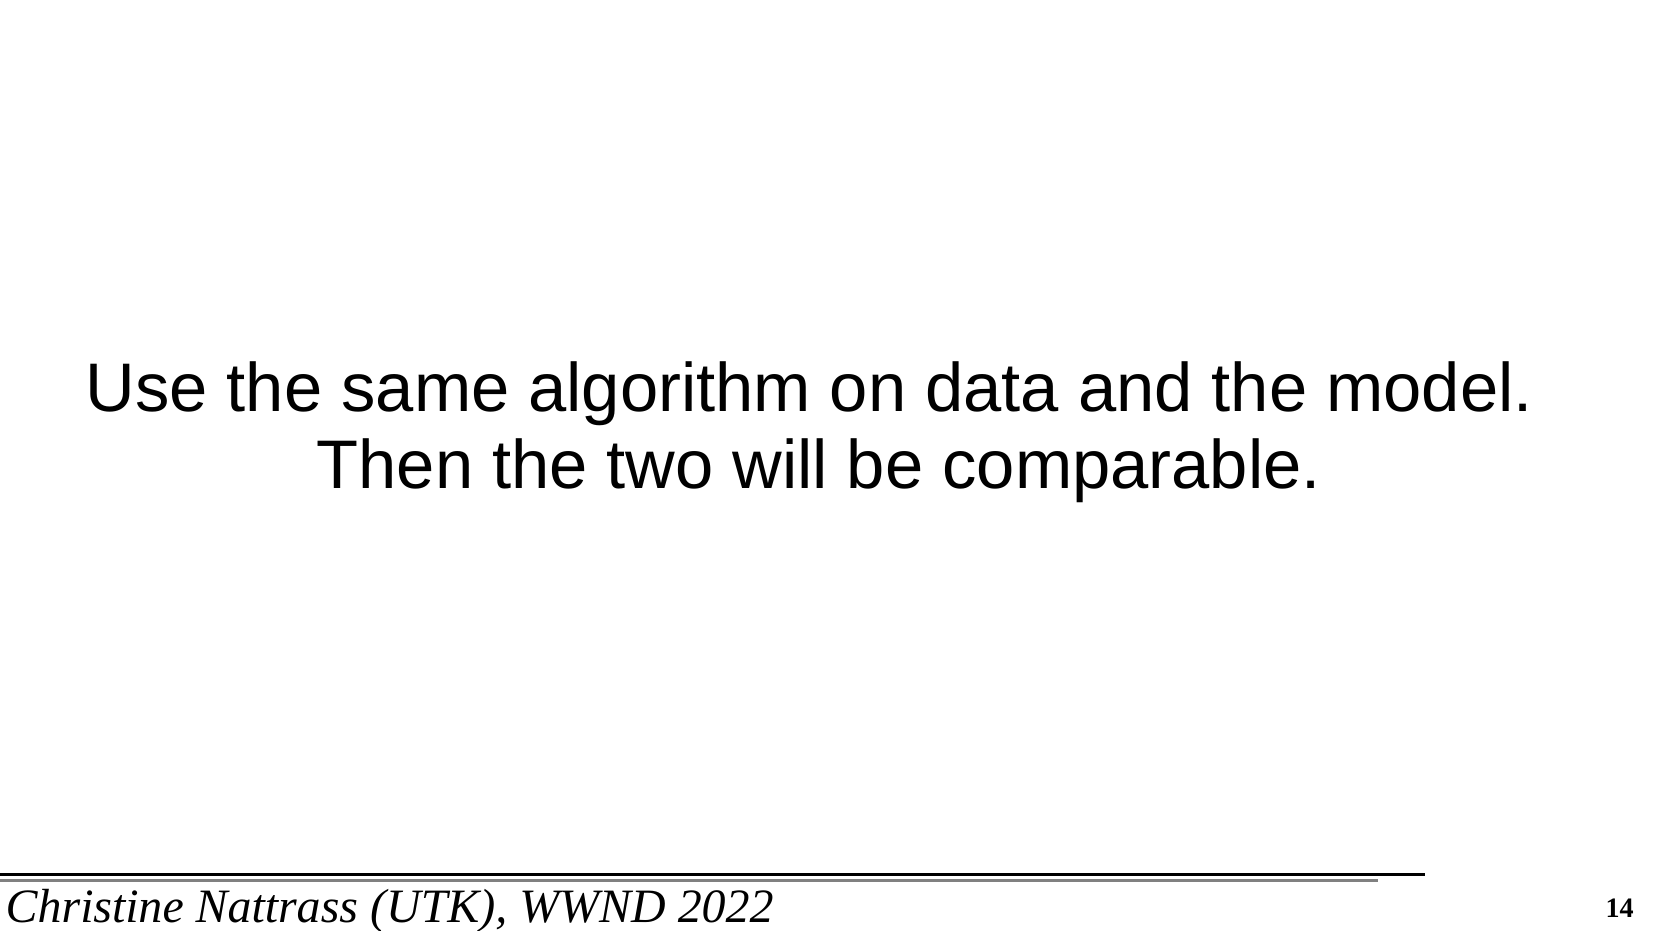

# Use the same algorithm on data and the model. Then the two will be comparable.